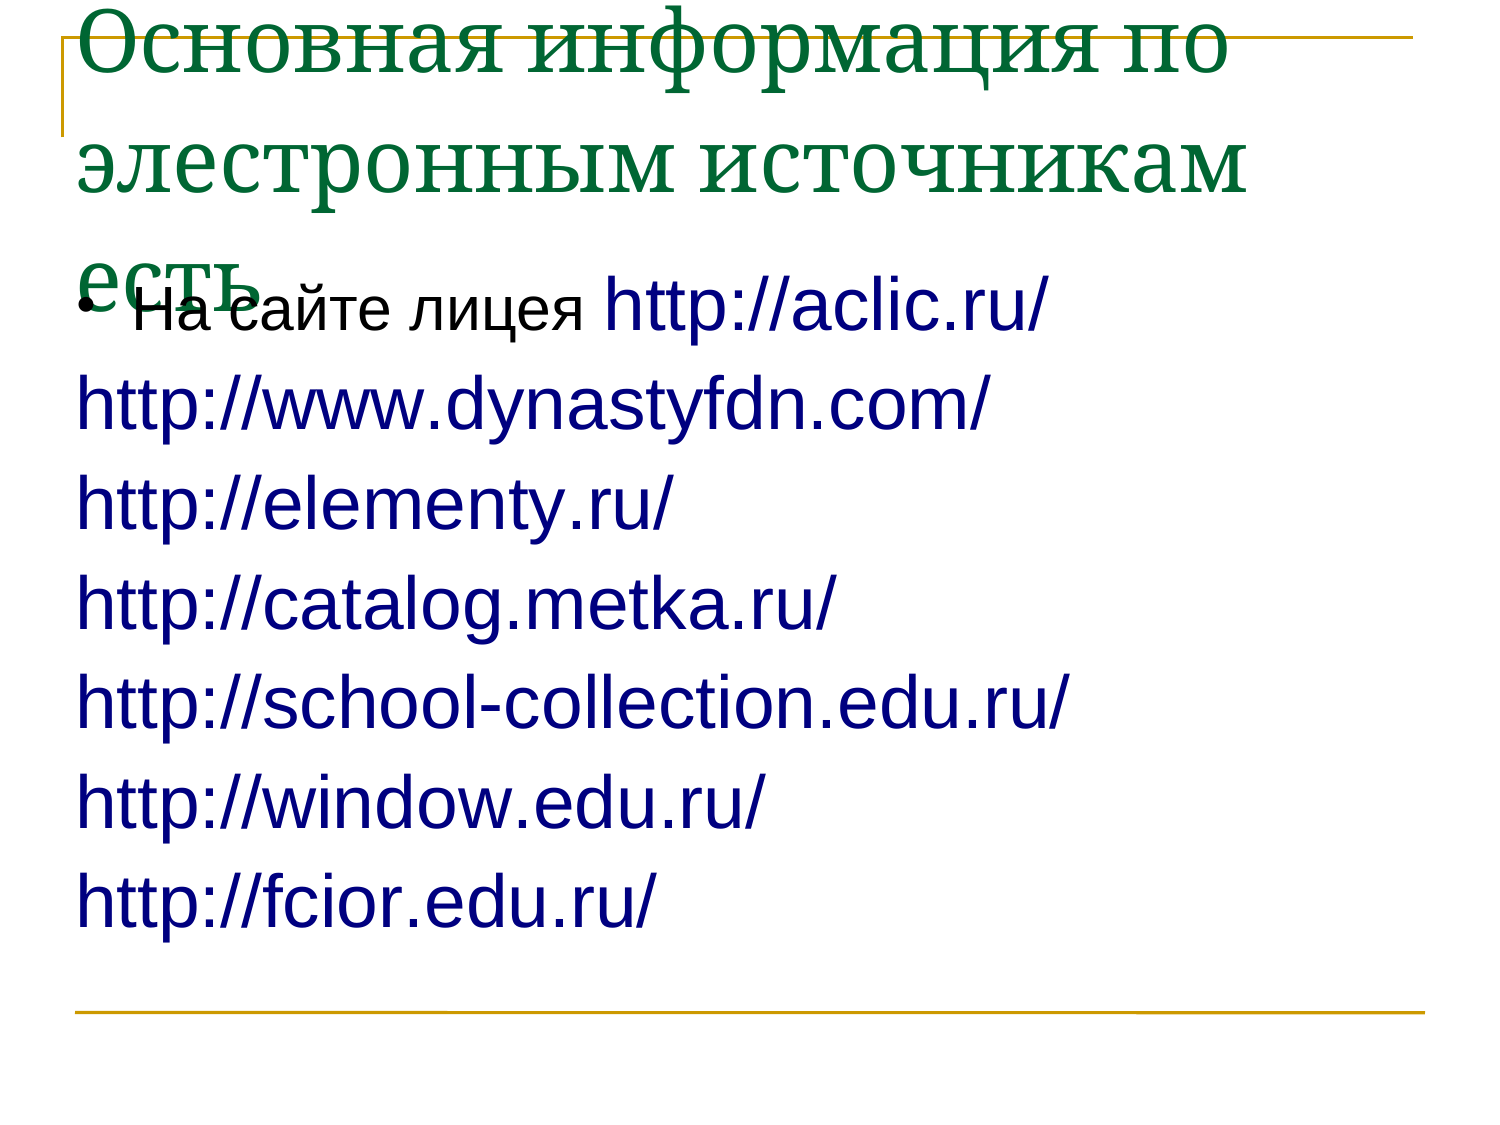

# Основная информация по элестронным источникам есть
На сайте лицея http://aclic.ru/
http://www.dynastyfdn.com/
http://elementy.ru/
http://catalog.metka.ru/
http://school-collection.edu.ru/
http://window.edu.ru/
http://fcior.edu.ru/